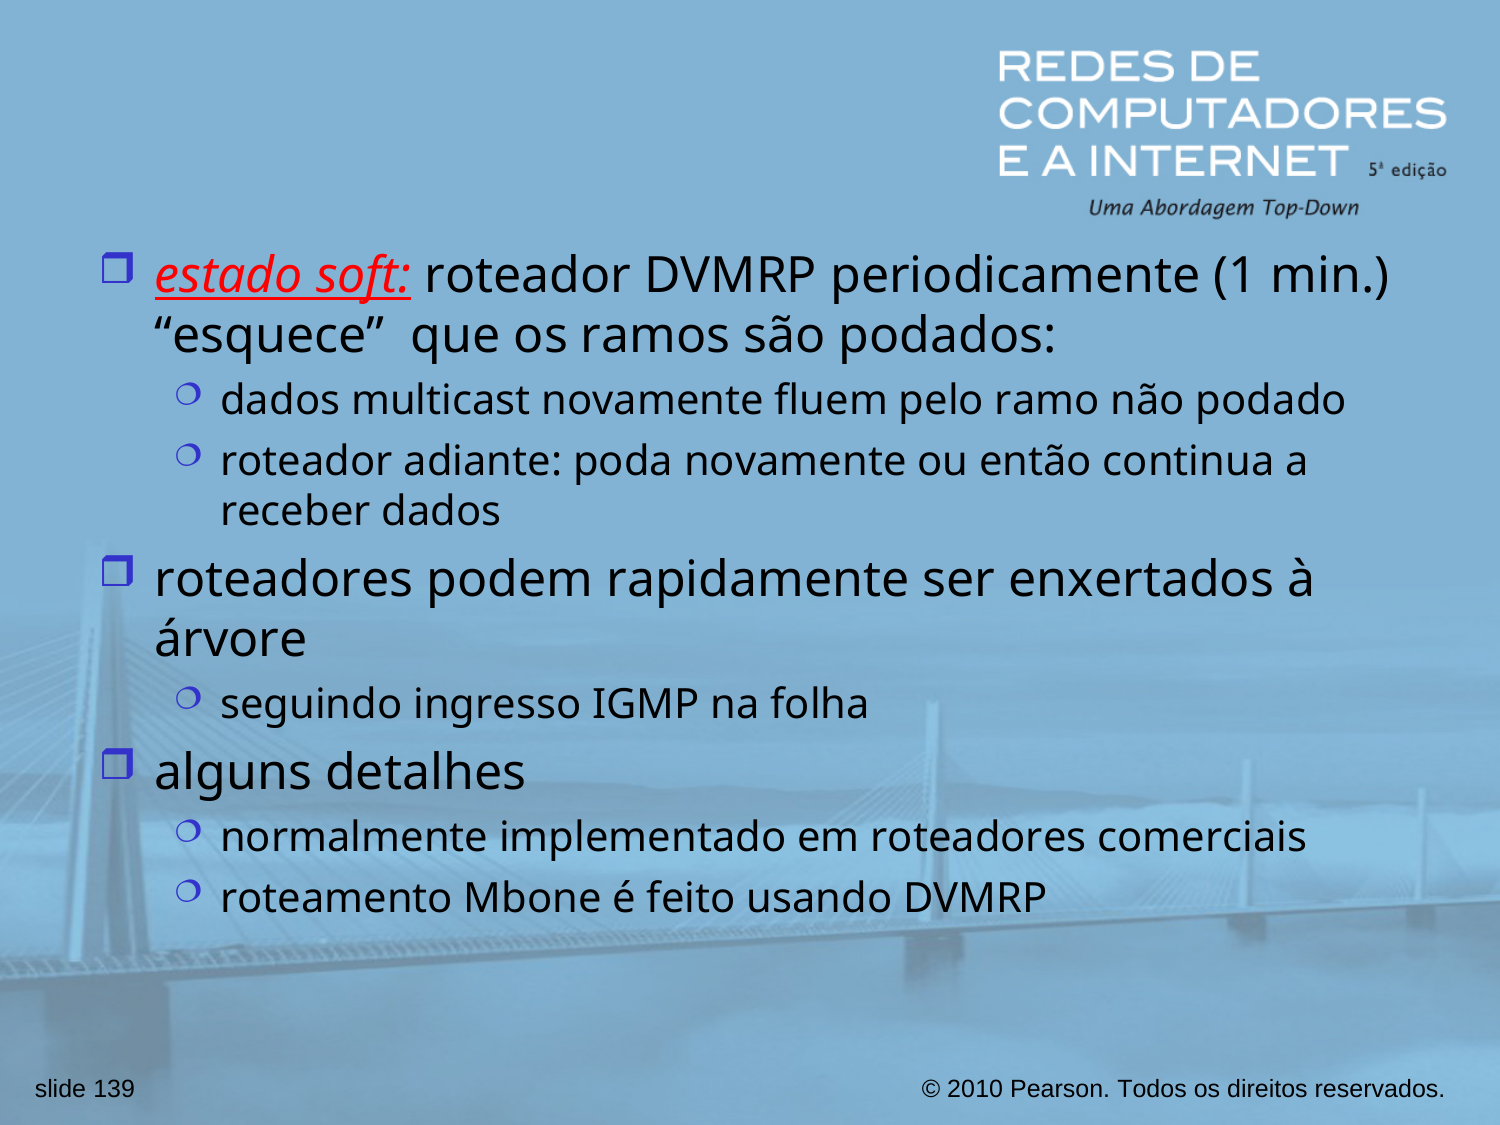

# estado soft: roteador DVMRP periodicamente (1 min.) “esquece” que os ramos são podados:
dados multicast novamente fluem pelo ramo não podado
roteador adiante: poda novamente ou então continua a receber dados
roteadores podem rapidamente ser enxertados à árvore
seguindo ingresso IGMP na folha
alguns detalhes
normalmente implementado em roteadores comerciais
roteamento Mbone é feito usando DVMRP